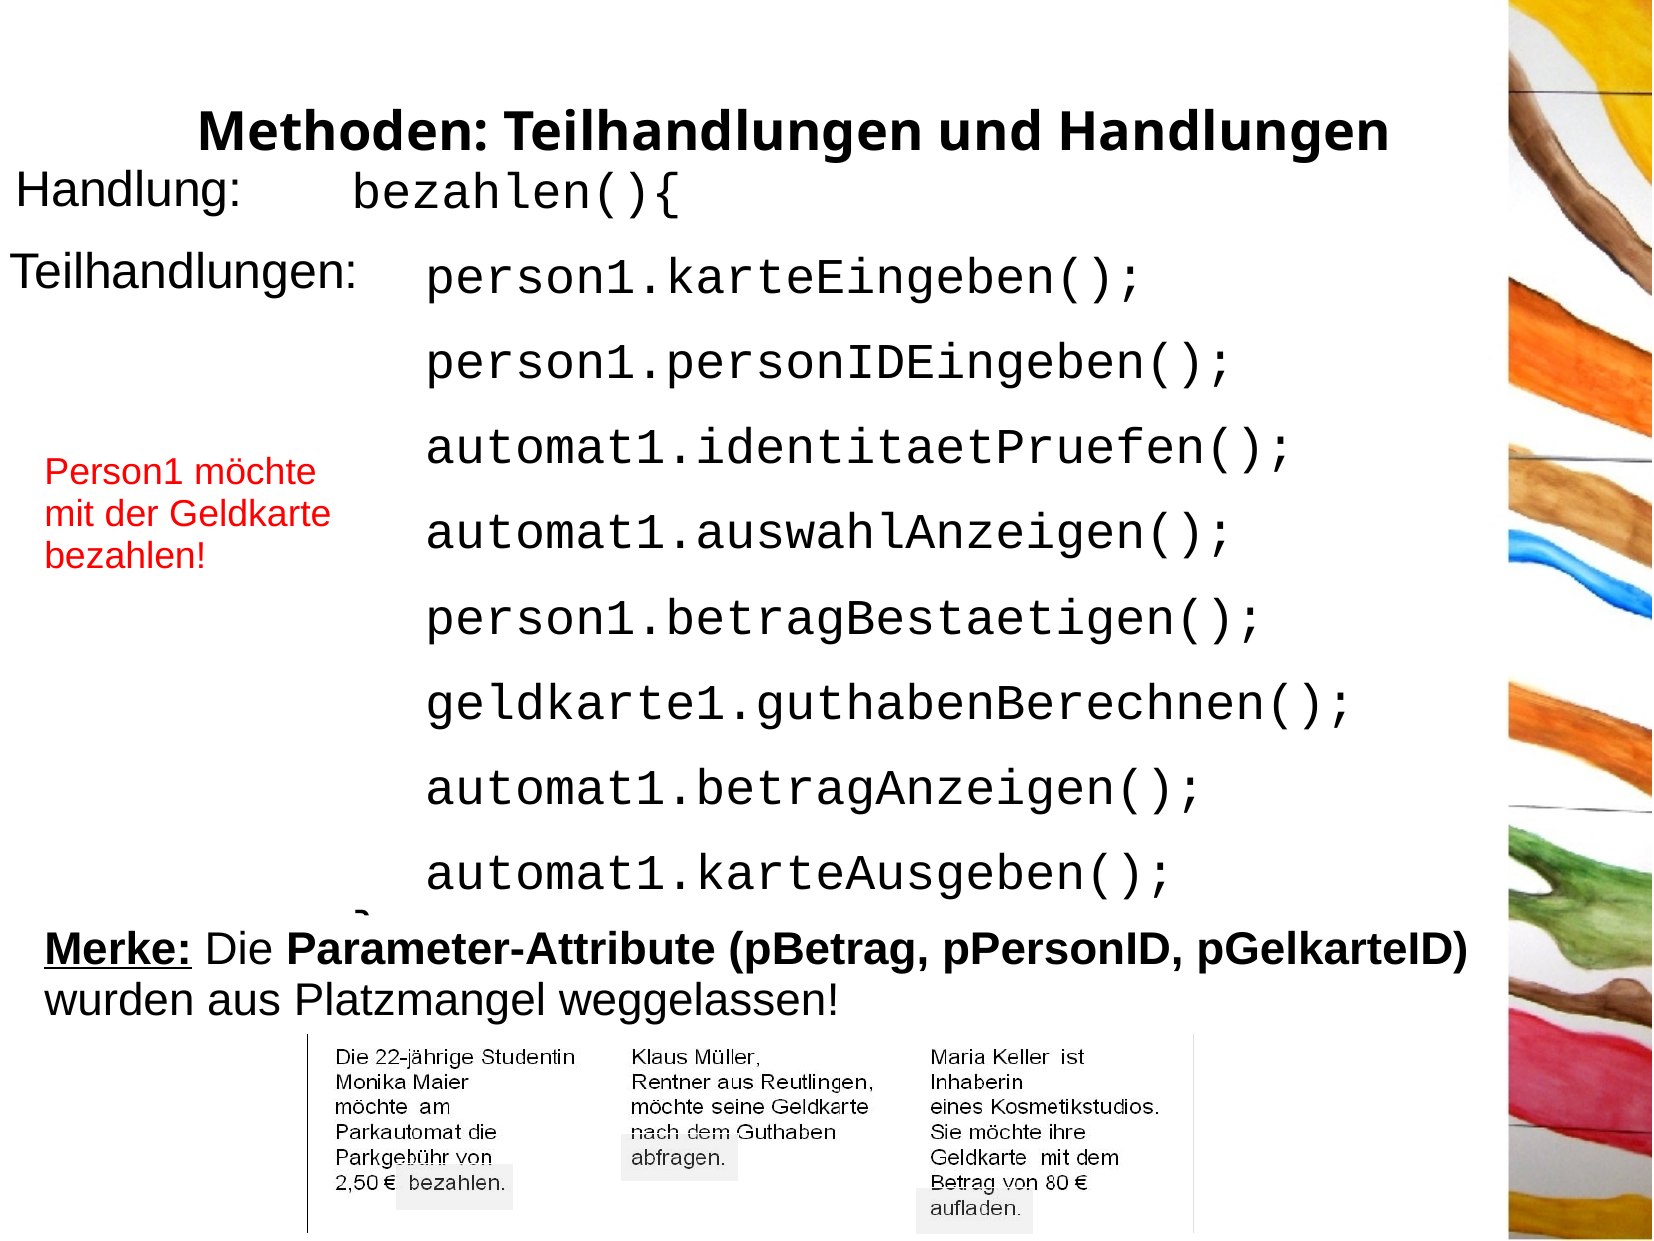

# Methoden: Teilhandlungen und Handlungen
Handlung:
bezahlen(){
	person1.karteEingeben();
	person1.personIDEingeben();
	automat1.identitaetPruefen();
	automat1.auswahlAnzeigen();
	person1.betragBestaetigen();
	geldkarte1.guthabenBerechnen();
	automat1.betragAnzeigen();
	automat1.karteAusgeben();
}
Teilhandlungen:
Person1 möchte
mit der Geldkarte
bezahlen!
Merke: Die Parameter-Attribute (pBetrag, pPersonID, pGelkarteID) wurden aus Platzmangel weggelassen!